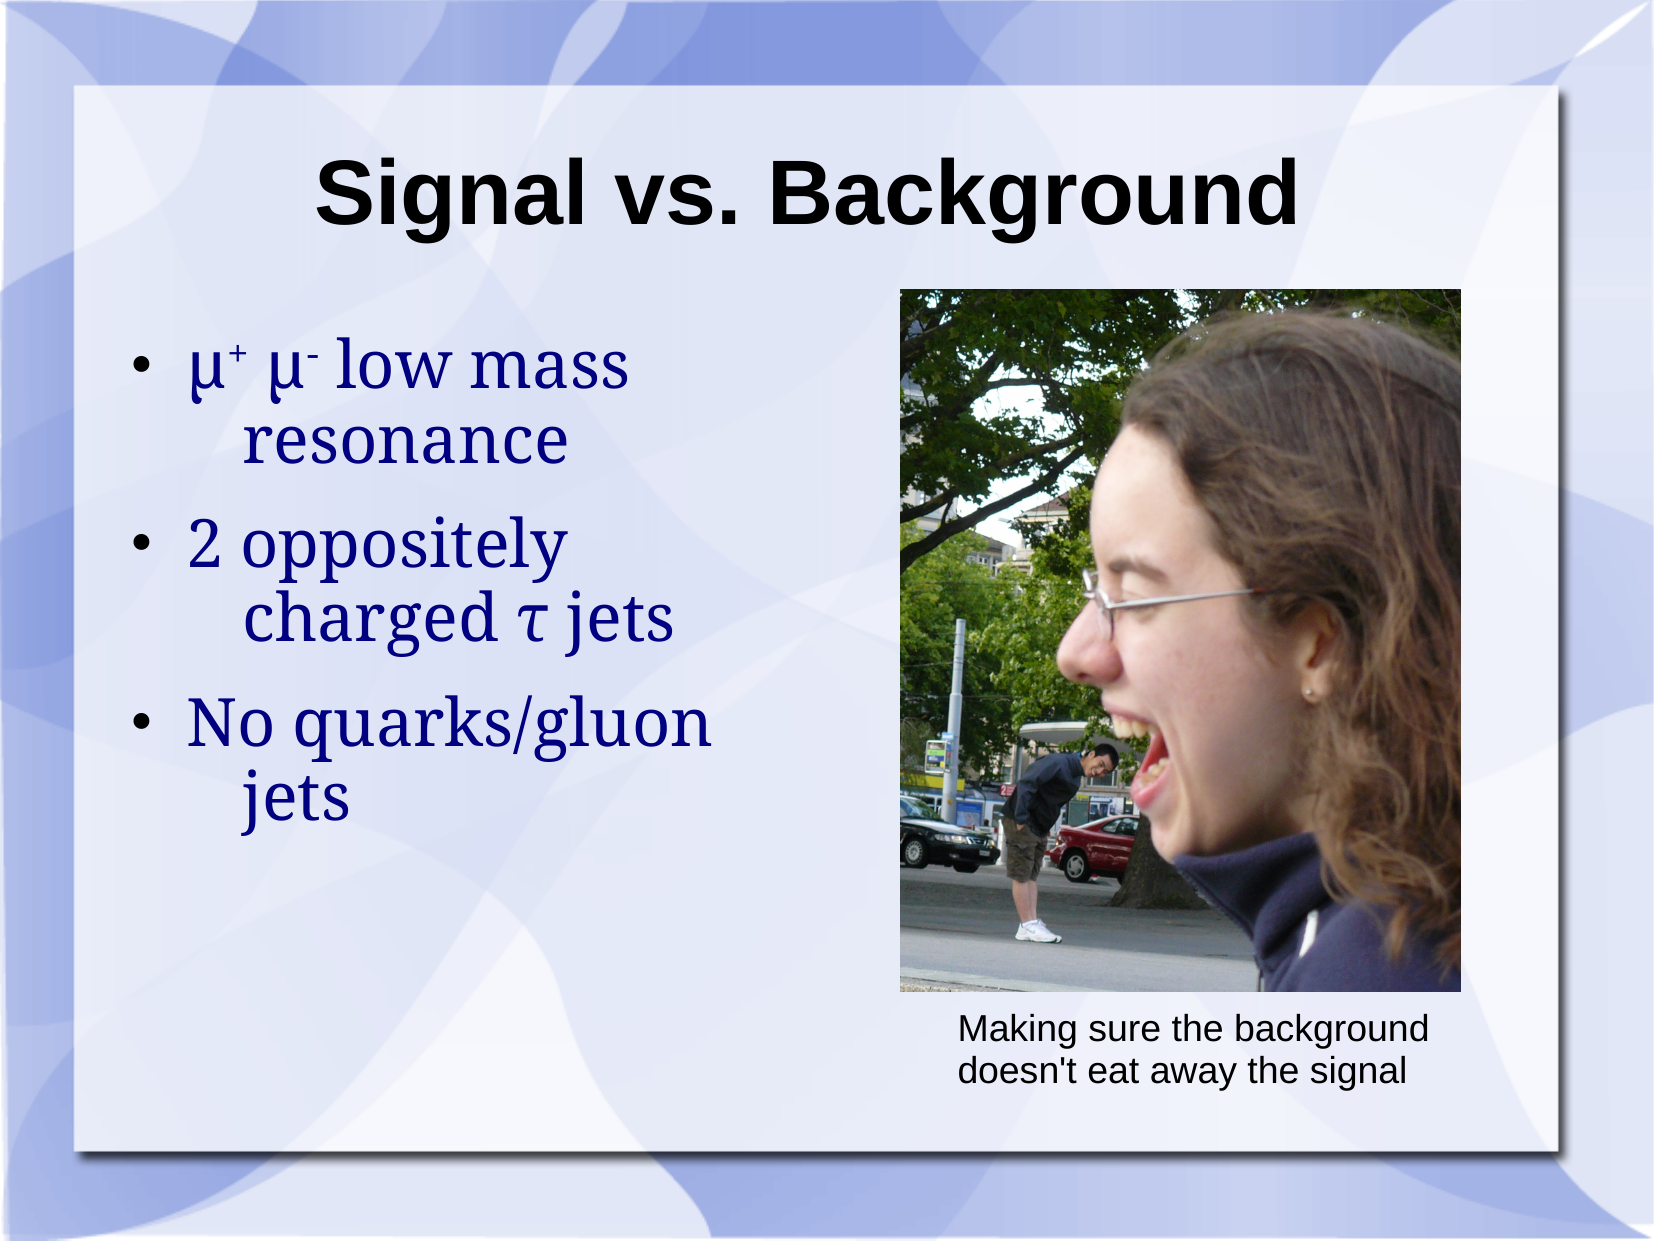

# Signal vs. Background
µ+ µ- low mass resonance
2 oppositely charged τ jets
No quarks/gluon jets
Making sure the background doesn't eat away the signal